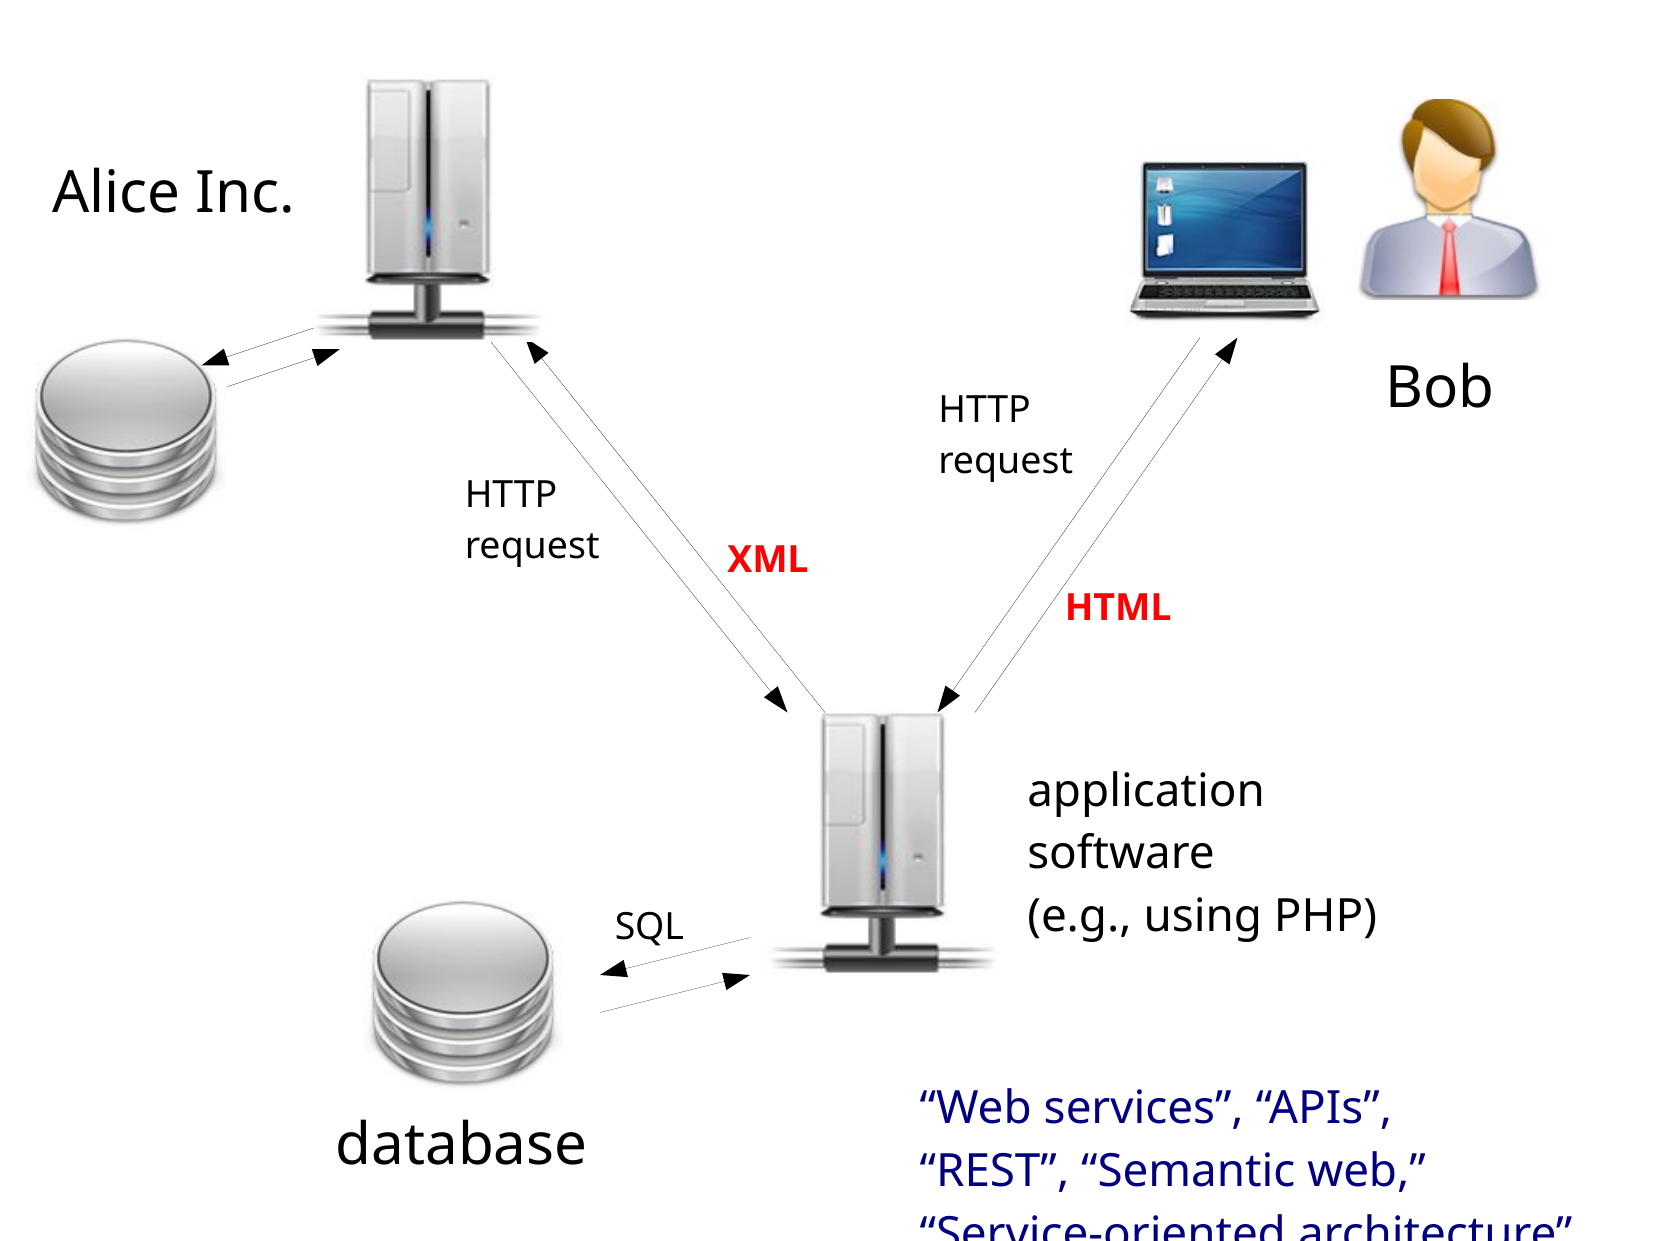

Alice Inc.
Bob
HTTP
request
HTTP
request
XML
HTML
application
software
(e.g., using PHP)
SQL
“Web services”, “APIs”,
“REST”, “Semantic web,”
“Service-oriented architecture”
database